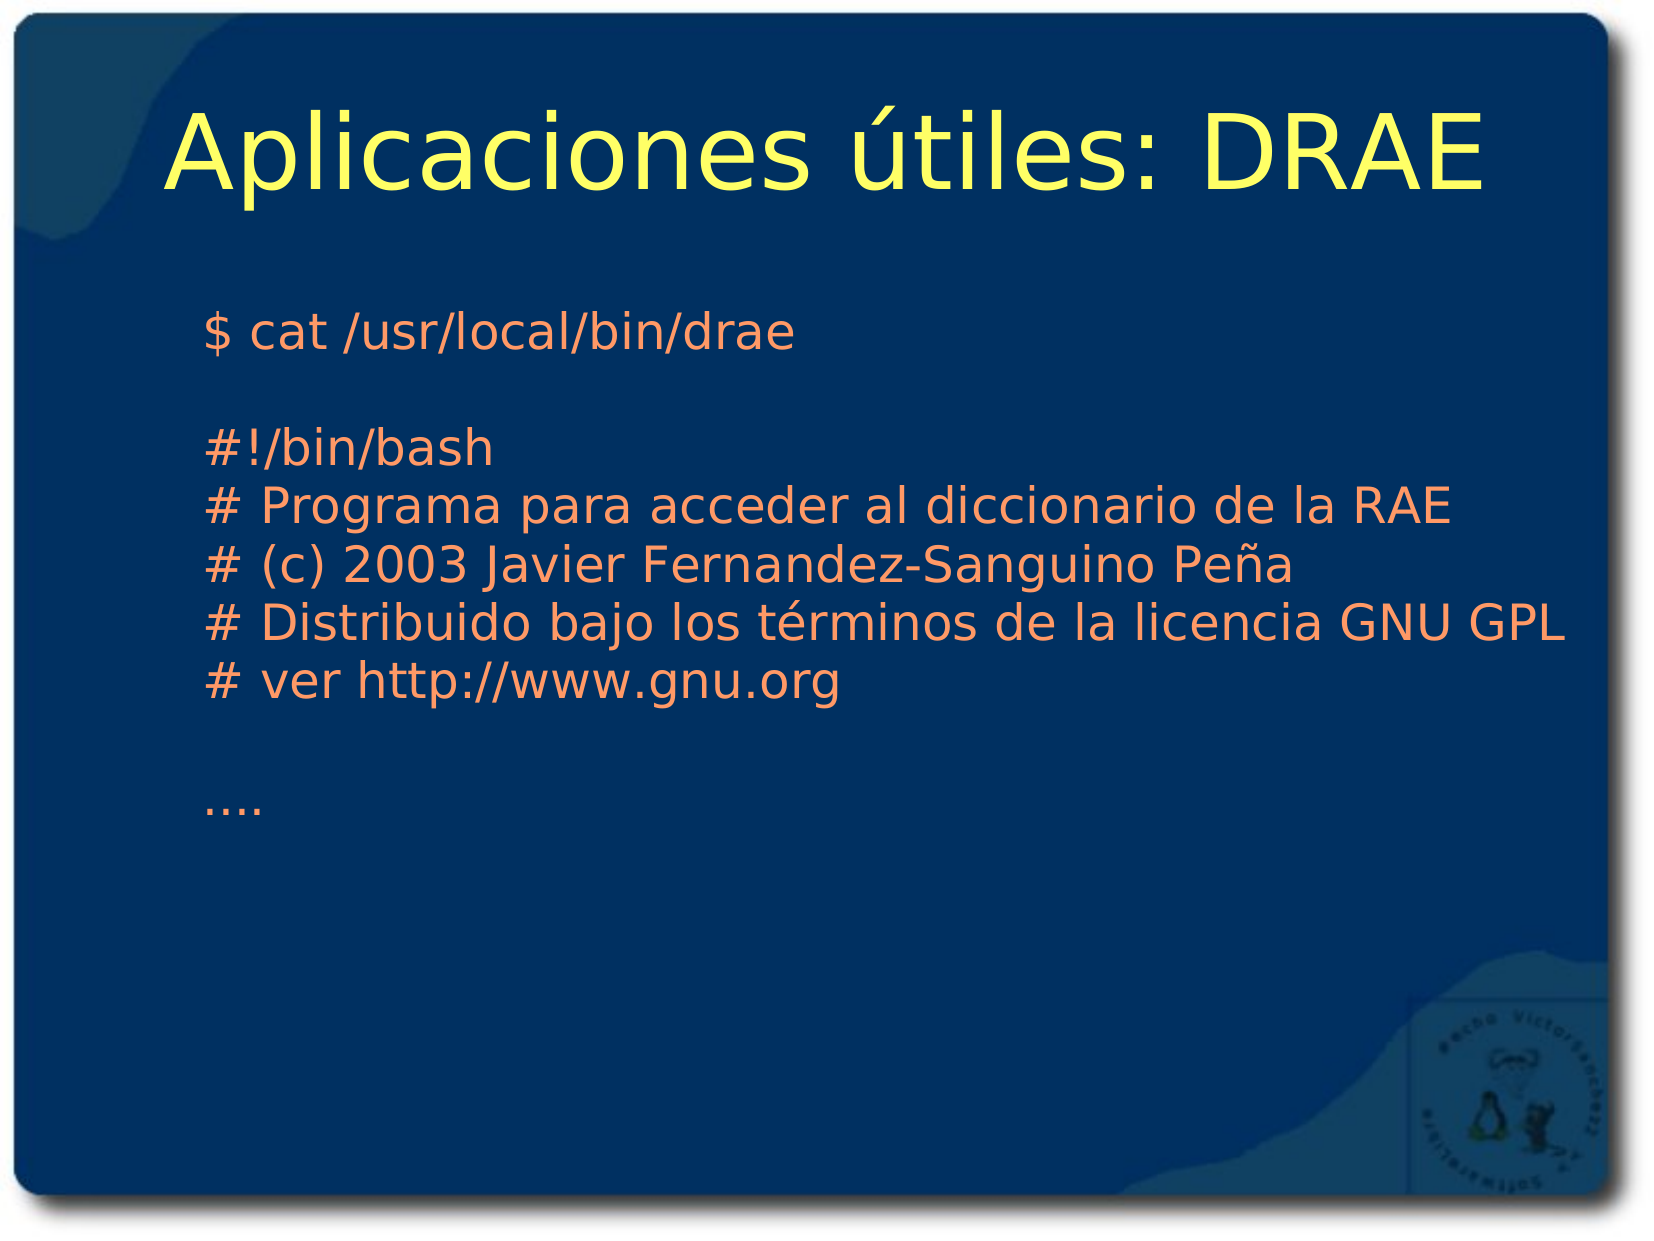

cat /usr/local/bin/drae
#!/bin/bash
# Programa para acceder al diccionario de la RAE
# (c) 2003 Javier Fernandez-Sanguino Peña
# Distribuido bajo los términos de la licencia GNU GPL
# ver http://www.gnu.org
Aplicaciones útiles: DRAE
#
$ cat /usr/local/bin/drae
#!/bin/bash
# Programa para acceder al diccionario de la RAE
# (c) 2003 Javier Fernandez-Sanguino Peña
# Distribuido bajo los términos de la licencia GNU GPL
# ver http://www.gnu.org
....